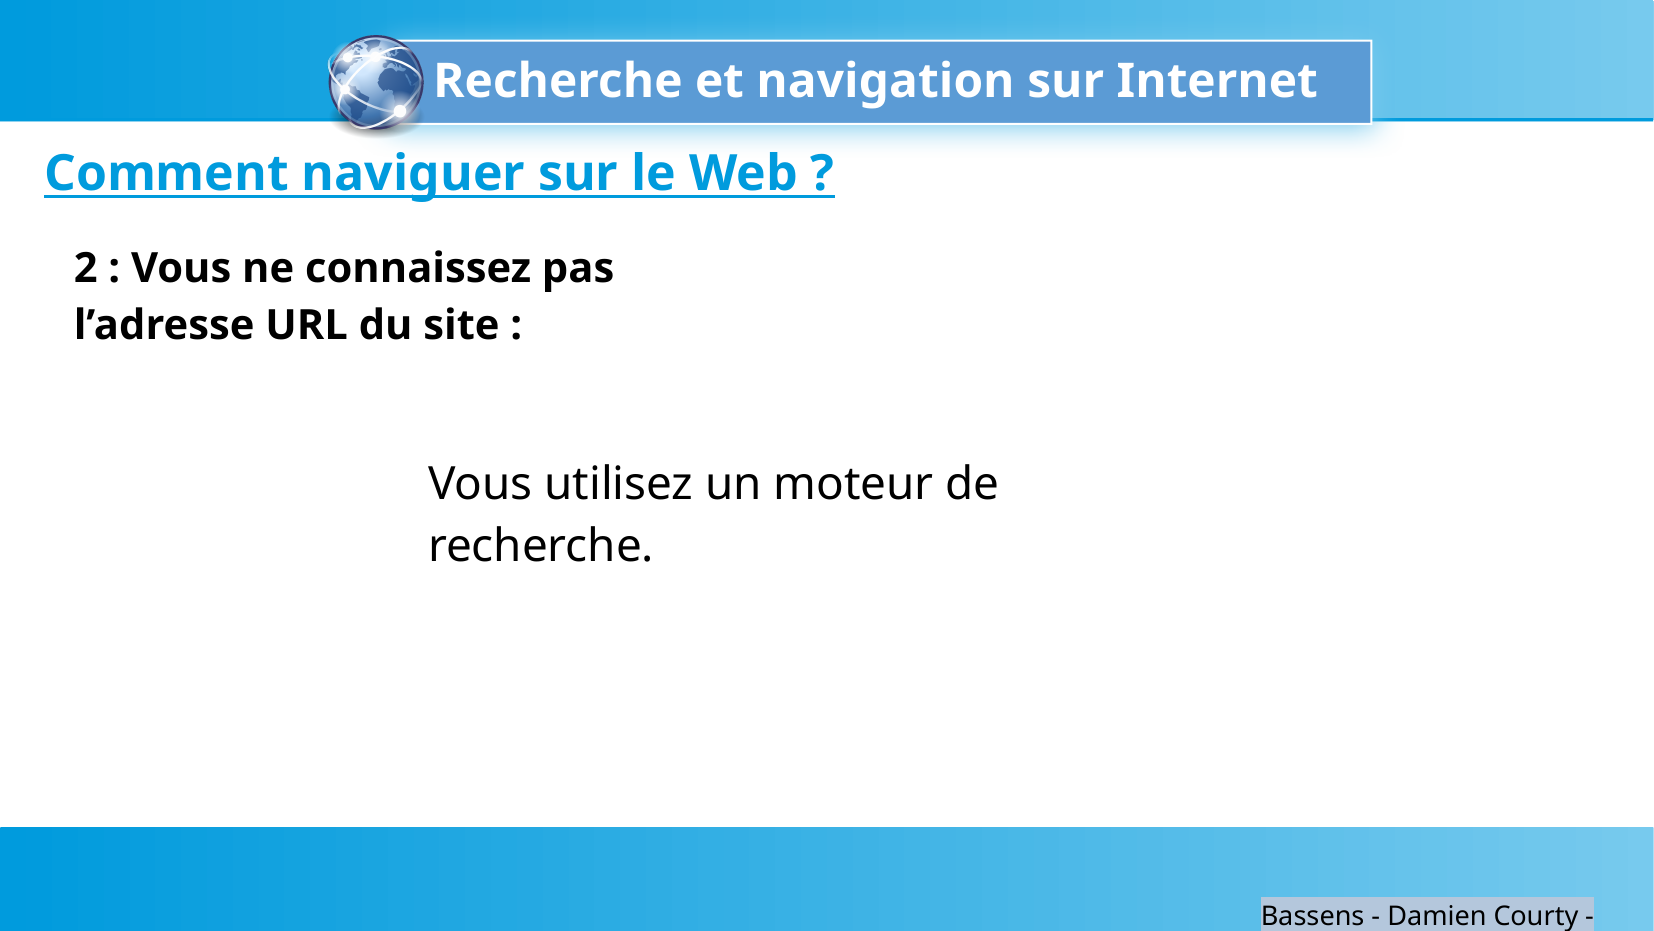

Recherche et navigation sur Internet
Comment naviguer sur le Web ?
2 : Vous ne connaissez pas l’adresse URL du site :
Vous utilisez un moteur de recherche.
Bassens - Damien Courty - 2024